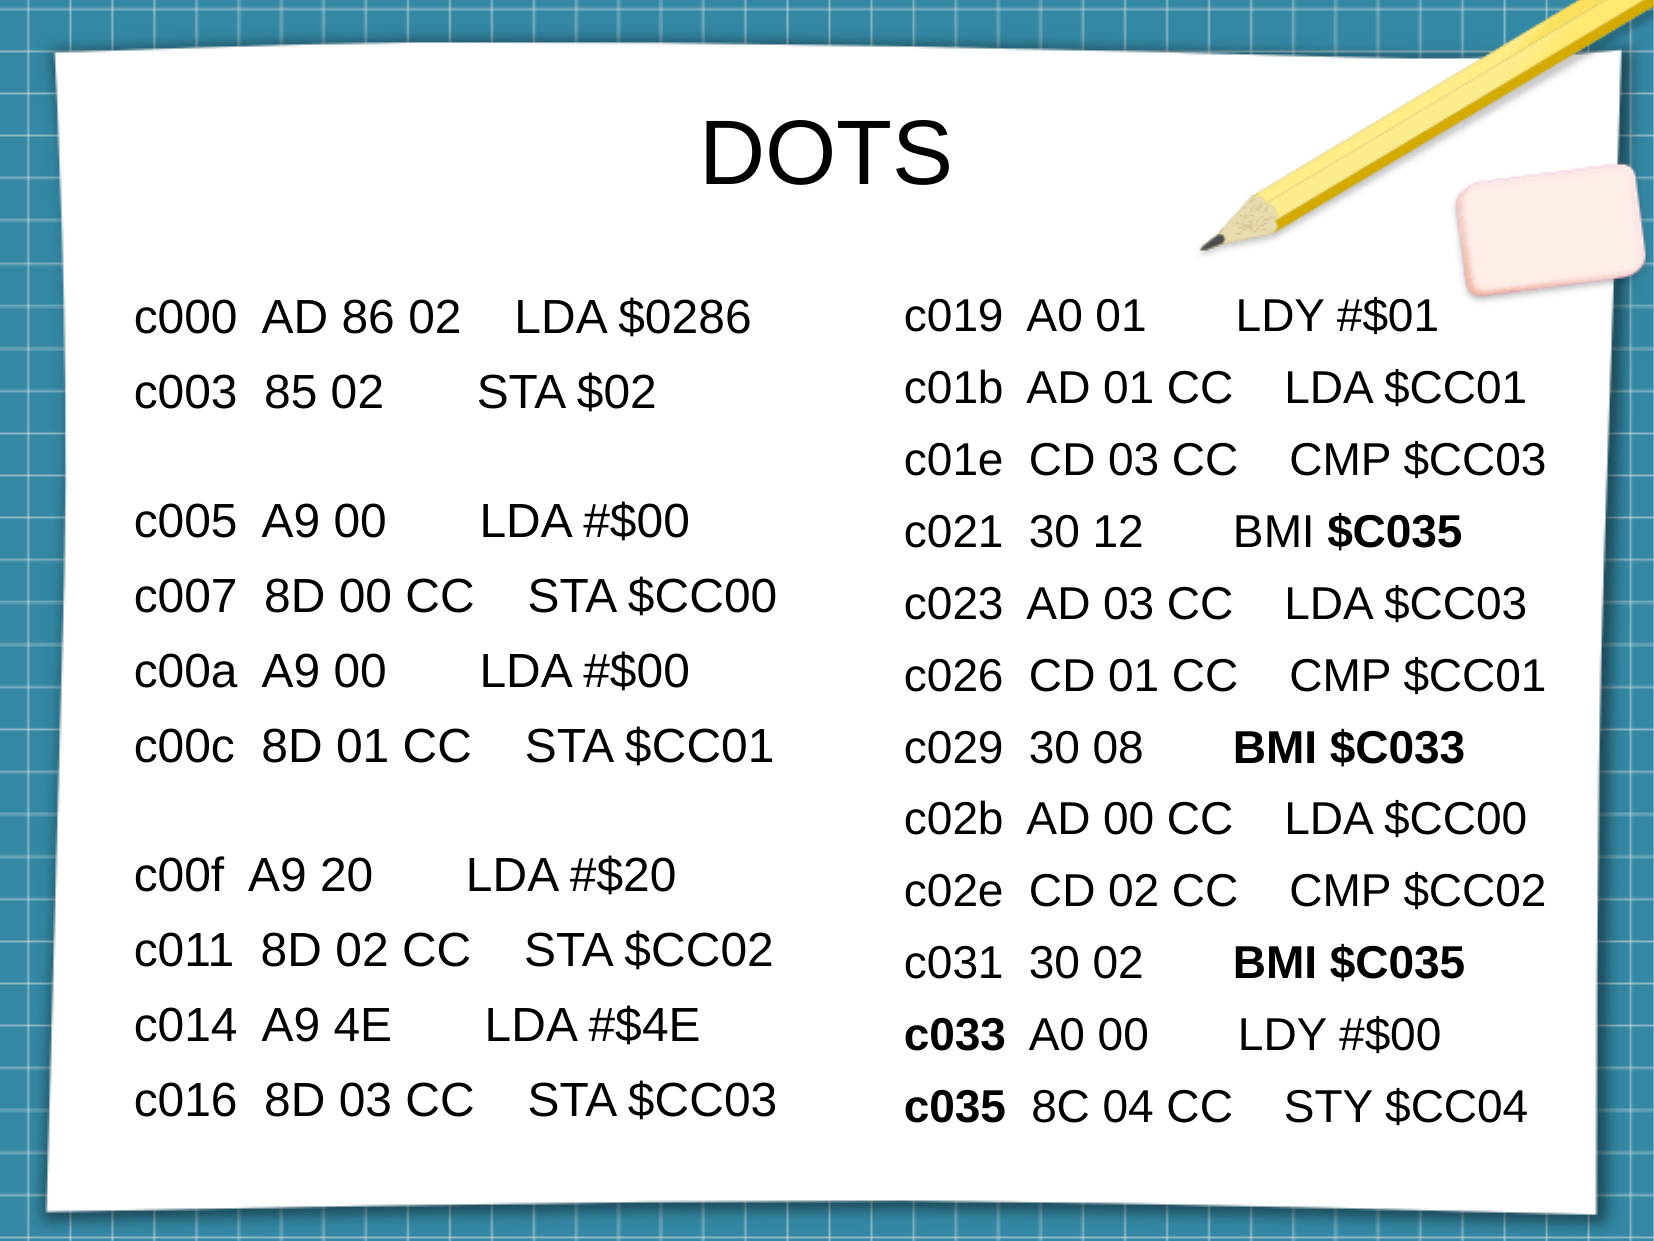

# DOTS
c000 AD 86 02 LDA $0286
c003 85 02 STA $02
c005 A9 00 LDA #$00
c007 8D 00 CC STA $CC00
c00a A9 00 LDA #$00
c00c 8D 01 CC STA $CC01
c00f A9 20 LDA #$20
c011 8D 02 CC STA $CC02
c014 A9 4E LDA #$4E
c016 8D 03 CC STA $CC03
c019 A0 01 LDY #$01
c01b AD 01 CC LDA $CC01
c01e CD 03 CC CMP $CC03
c021 30 12 BMI $C035
c023 AD 03 CC LDA $CC03
c026 CD 01 CC CMP $CC01
c029 30 08 BMI $C033
c02b AD 00 CC LDA $CC00
c02e CD 02 CC CMP $CC02
c031 30 02 BMI $C035
c033 A0 00 LDY #$00
c035 8C 04 CC STY $CC04